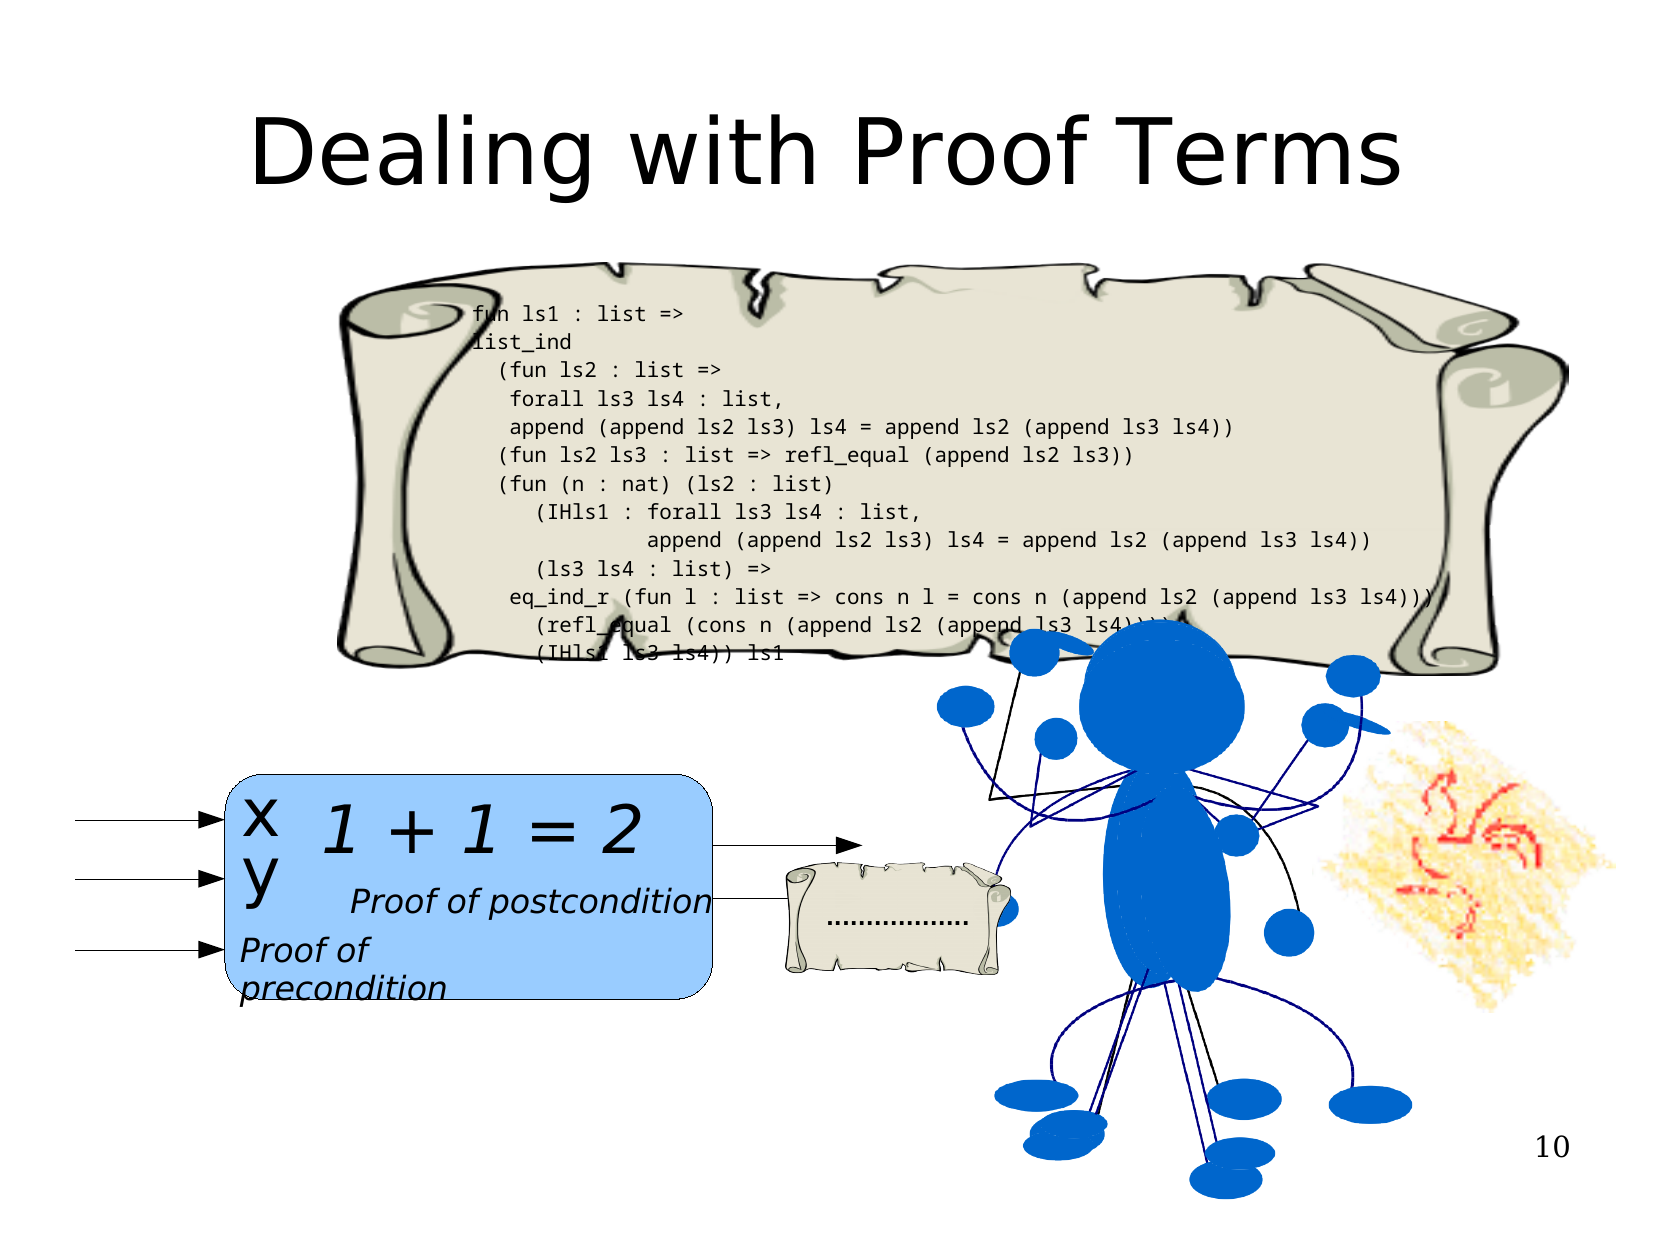

# Dealing with Proof Terms
fun ls1 : list =>
list_ind
 (fun ls2 : list =>
 forall ls3 ls4 : list,
 append (append ls2 ls3) ls4 = append ls2 (append ls3 ls4))
 (fun ls2 ls3 : list => refl_equal (append ls2 ls3))
 (fun (n : nat) (ls2 : list)
 (IHls1 : forall ls3 ls4 : list,
 append (append ls2 ls3) ls4 = append ls2 (append ls3 ls4))
 (ls3 ls4 : list) =>
 eq_ind_r (fun l : list => cons n l = cons n (append ls2 (append ls3 ls4)))
 (refl_equal (cons n (append ls2 (append ls3 ls4))))
 (IHls1 ls3 ls4)) ls1
x
y
Proof of postcondition
Proof of precondition
1 + 1 = 2
list append associativity
..................
10